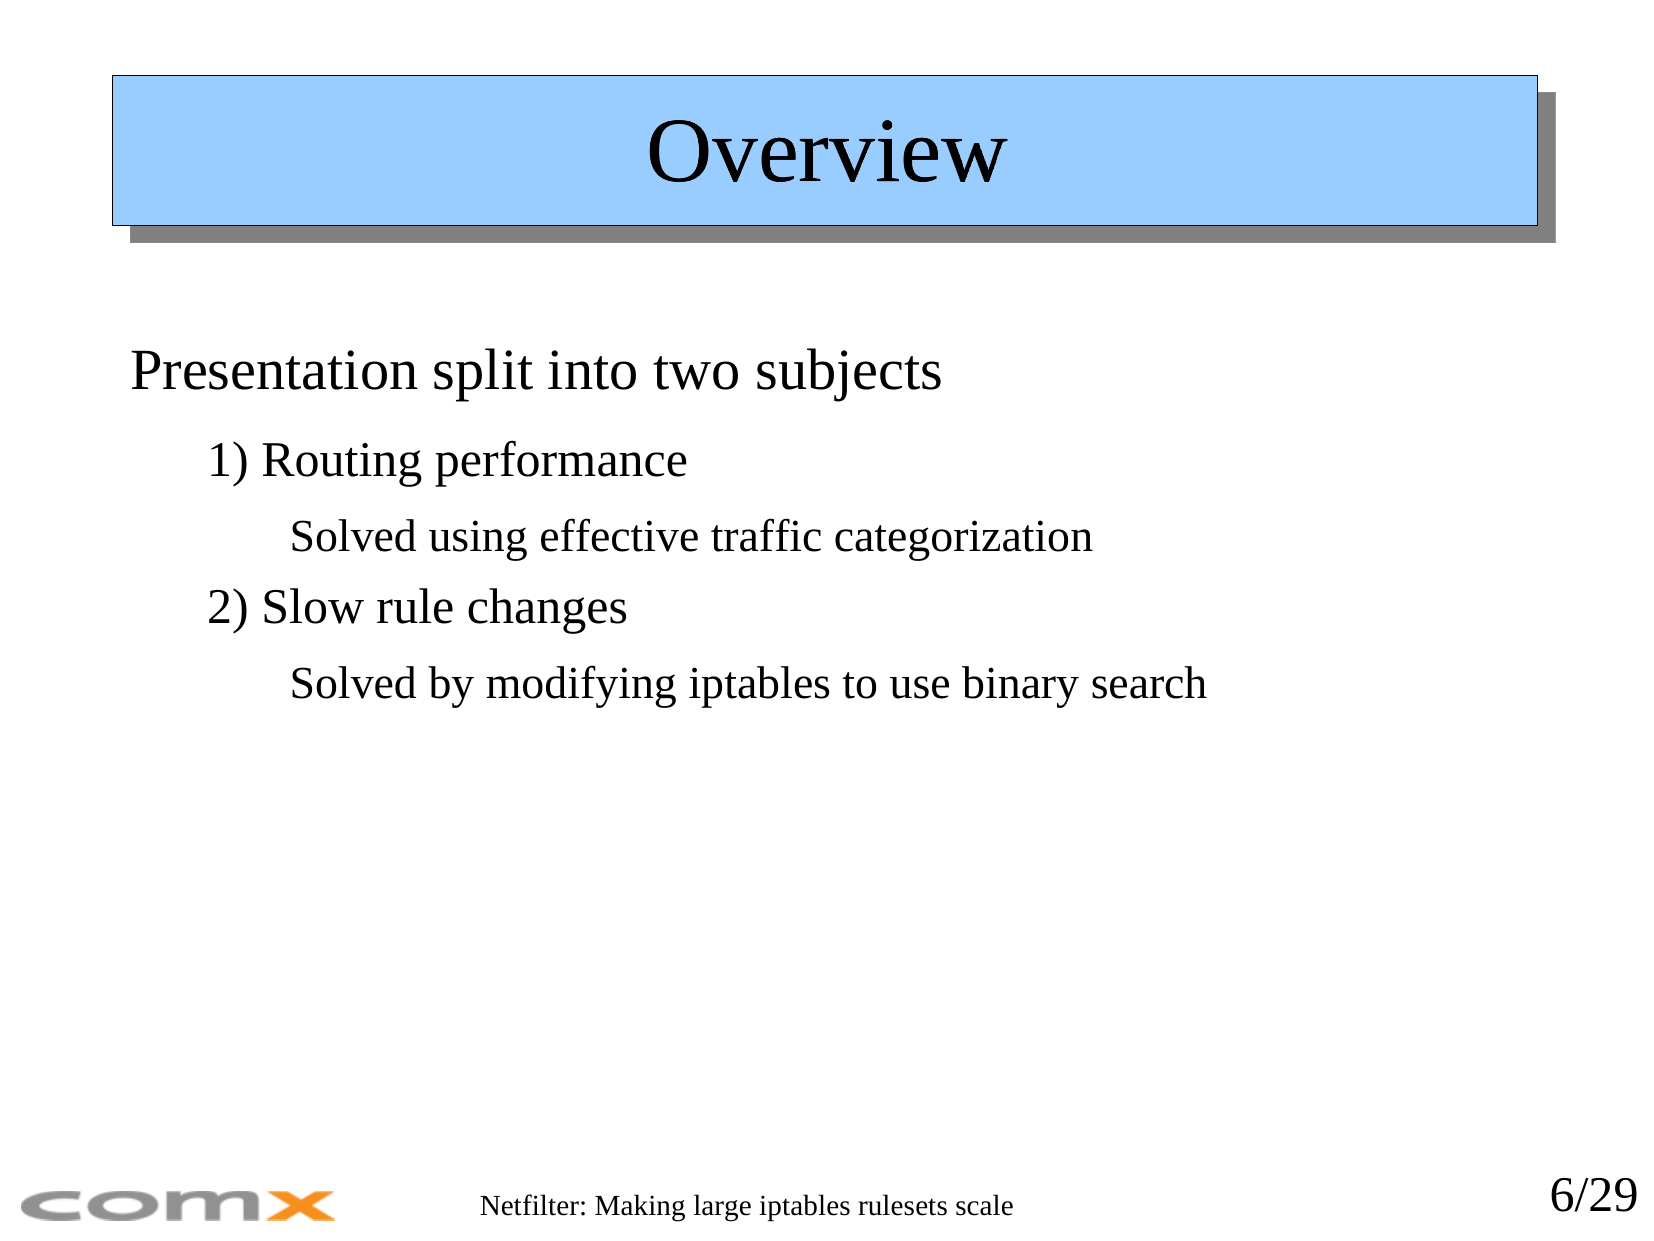

# Overview
Presentation split into two subjects
1) Routing performance
Solved using effective traffic categorization
2) Slow rule changes
Solved by modifying iptables to use binary search